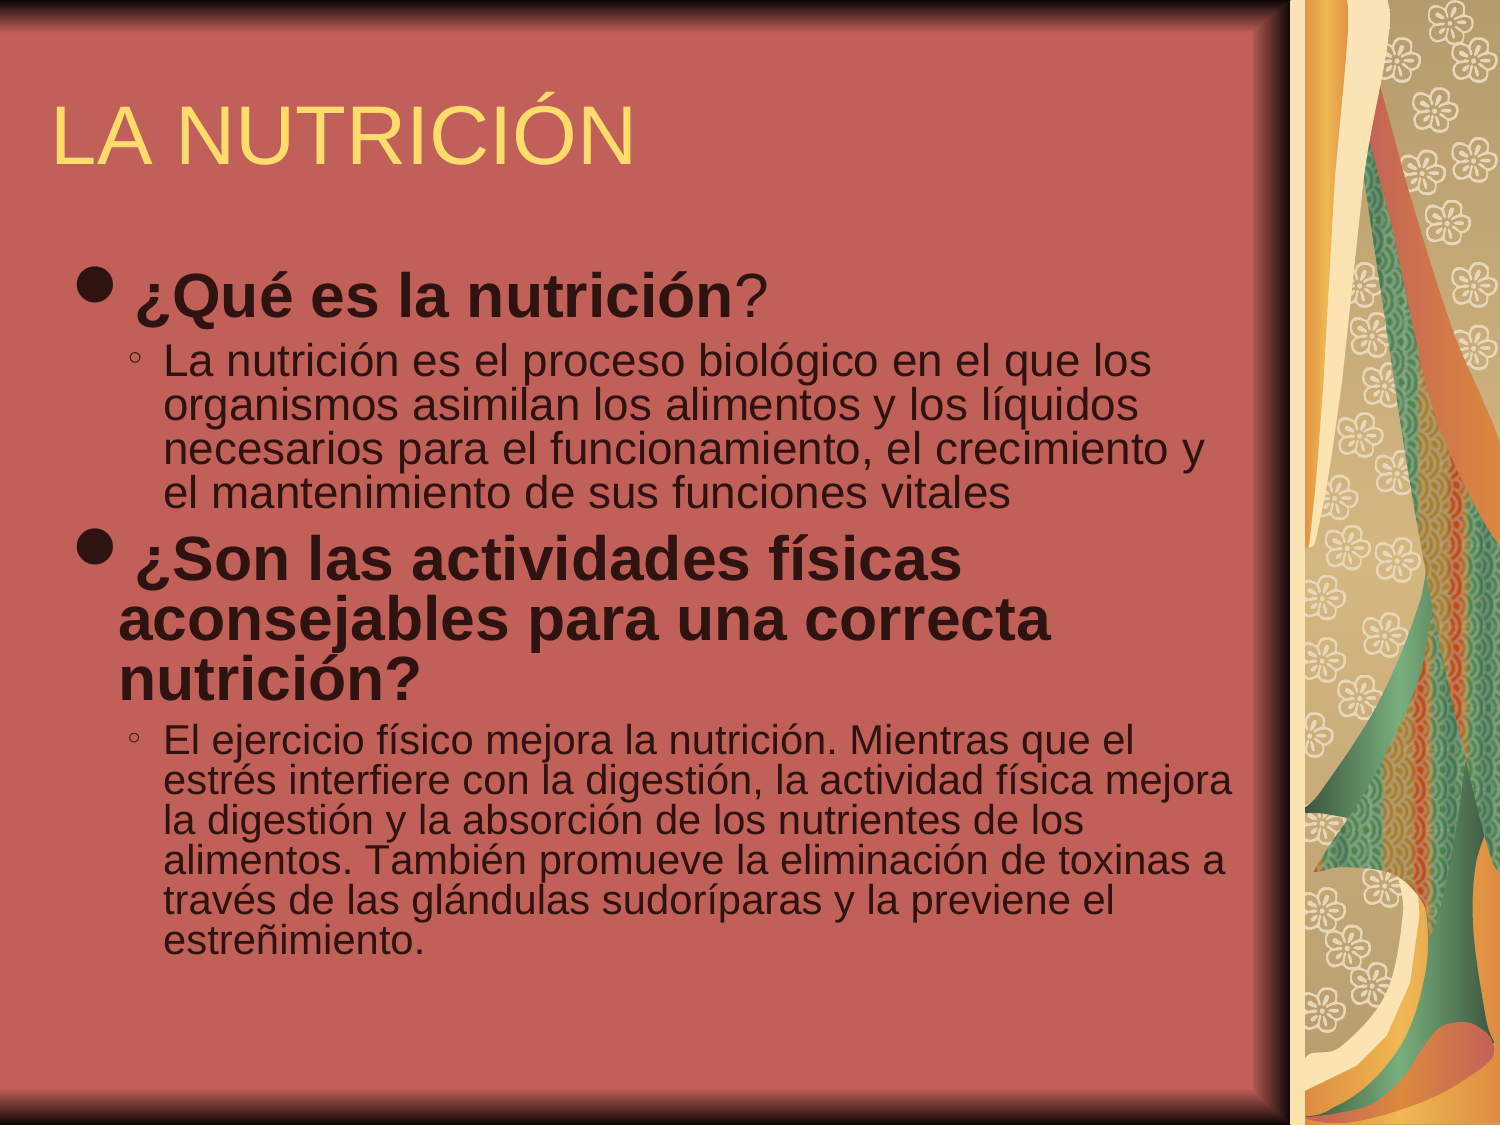

# LA NUTRICIÓN
¿Qué es la nutrición?
La nutrición es el proceso biológico en el que los organismos asimilan los alimentos y los líquidos necesarios para el funcionamiento, el crecimiento y el mantenimiento de sus funciones vitales
¿Son las actividades físicas aconsejables para una correcta nutrición?
El ejercicio físico mejora la nutrición. Mientras que el estrés interfiere con la digestión, la actividad física mejora la digestión y la absorción de los nutrientes de los alimentos. También promueve la eliminación de toxinas a través de las glándulas sudoríparas y la previene el estreñimiento.